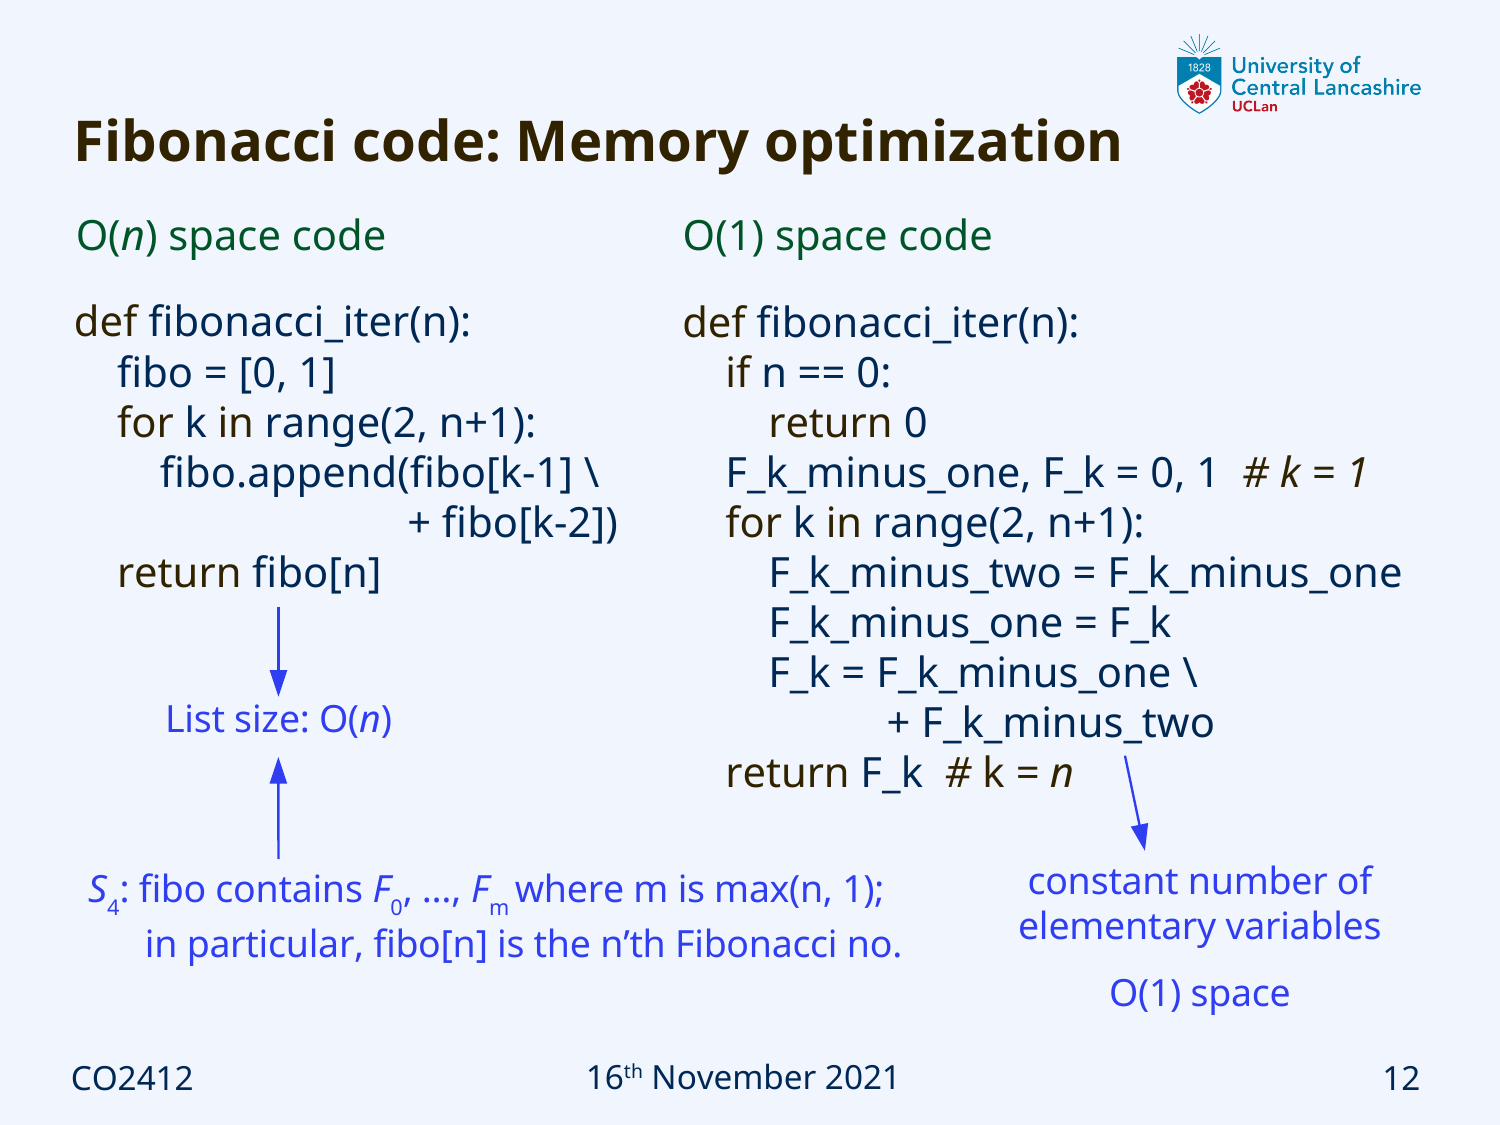

# Fibonacci code: Memory optimization
O(n) space code
O(1) space code
def fibonacci_iter(n):
 fibo = [0, 1]
 for k in range(2, n+1):
 fibo.append(fibo[k-1] \
 + fibo[k-2])
 return fibo[n]
def fibonacci_iter(n):
 if n == 0:
 return 0
 F_k_minus_one, F_k = 0, 1 # k = 1
 for k in range(2, n+1):
 F_k_minus_two = F_k_minus_one
 F_k_minus_one = F_k
 F_k = F_k_minus_one \
 + F_k_minus_two
 return F_k # k = n
List size: O(n)
constant number of elementary variables
O(1) space
S4: fibo contains F0, …, Fm where m is max(n, 1);
 in particular, fibo[n] is the n’th Fibonacci no.